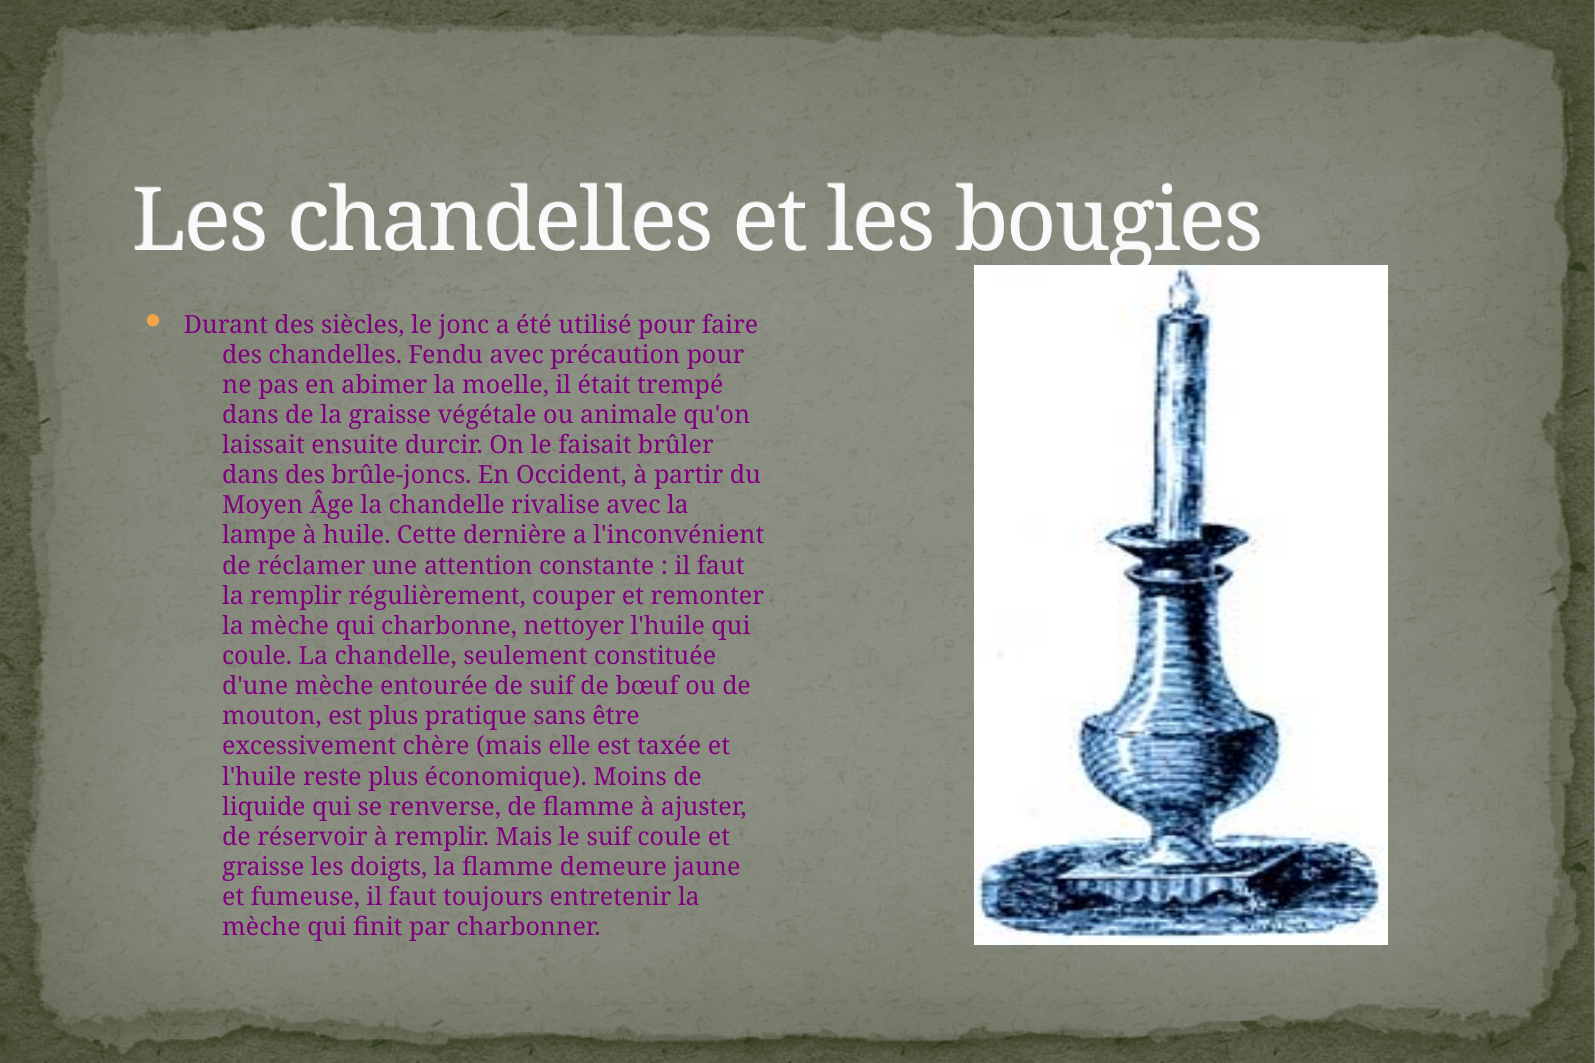

# Les chandelles et les bougies
Durant des siècles, le jonc a été utilisé pour faire des chandelles. Fendu avec précaution pour ne pas en abimer la moelle, il était trempé dans de la graisse végétale ou animale qu'on laissait ensuite durcir. On le faisait brûler dans des brûle-joncs. En Occident, à partir du Moyen Âge la chandelle rivalise avec la lampe à huile. Cette dernière a l'inconvénient de réclamer une attention constante : il faut la remplir régulièrement, couper et remonter la mèche qui charbonne, nettoyer l'huile qui coule. La chandelle, seulement constituée d'une mèche entourée de suif de bœuf ou de mouton, est plus pratique sans être excessivement chère (mais elle est taxée et l'huile reste plus économique). Moins de liquide qui se renverse, de flamme à ajuster, de réservoir à remplir. Mais le suif coule et graisse les doigts, la flamme demeure jaune et fumeuse, il faut toujours entretenir la mèche qui finit par charbonner.